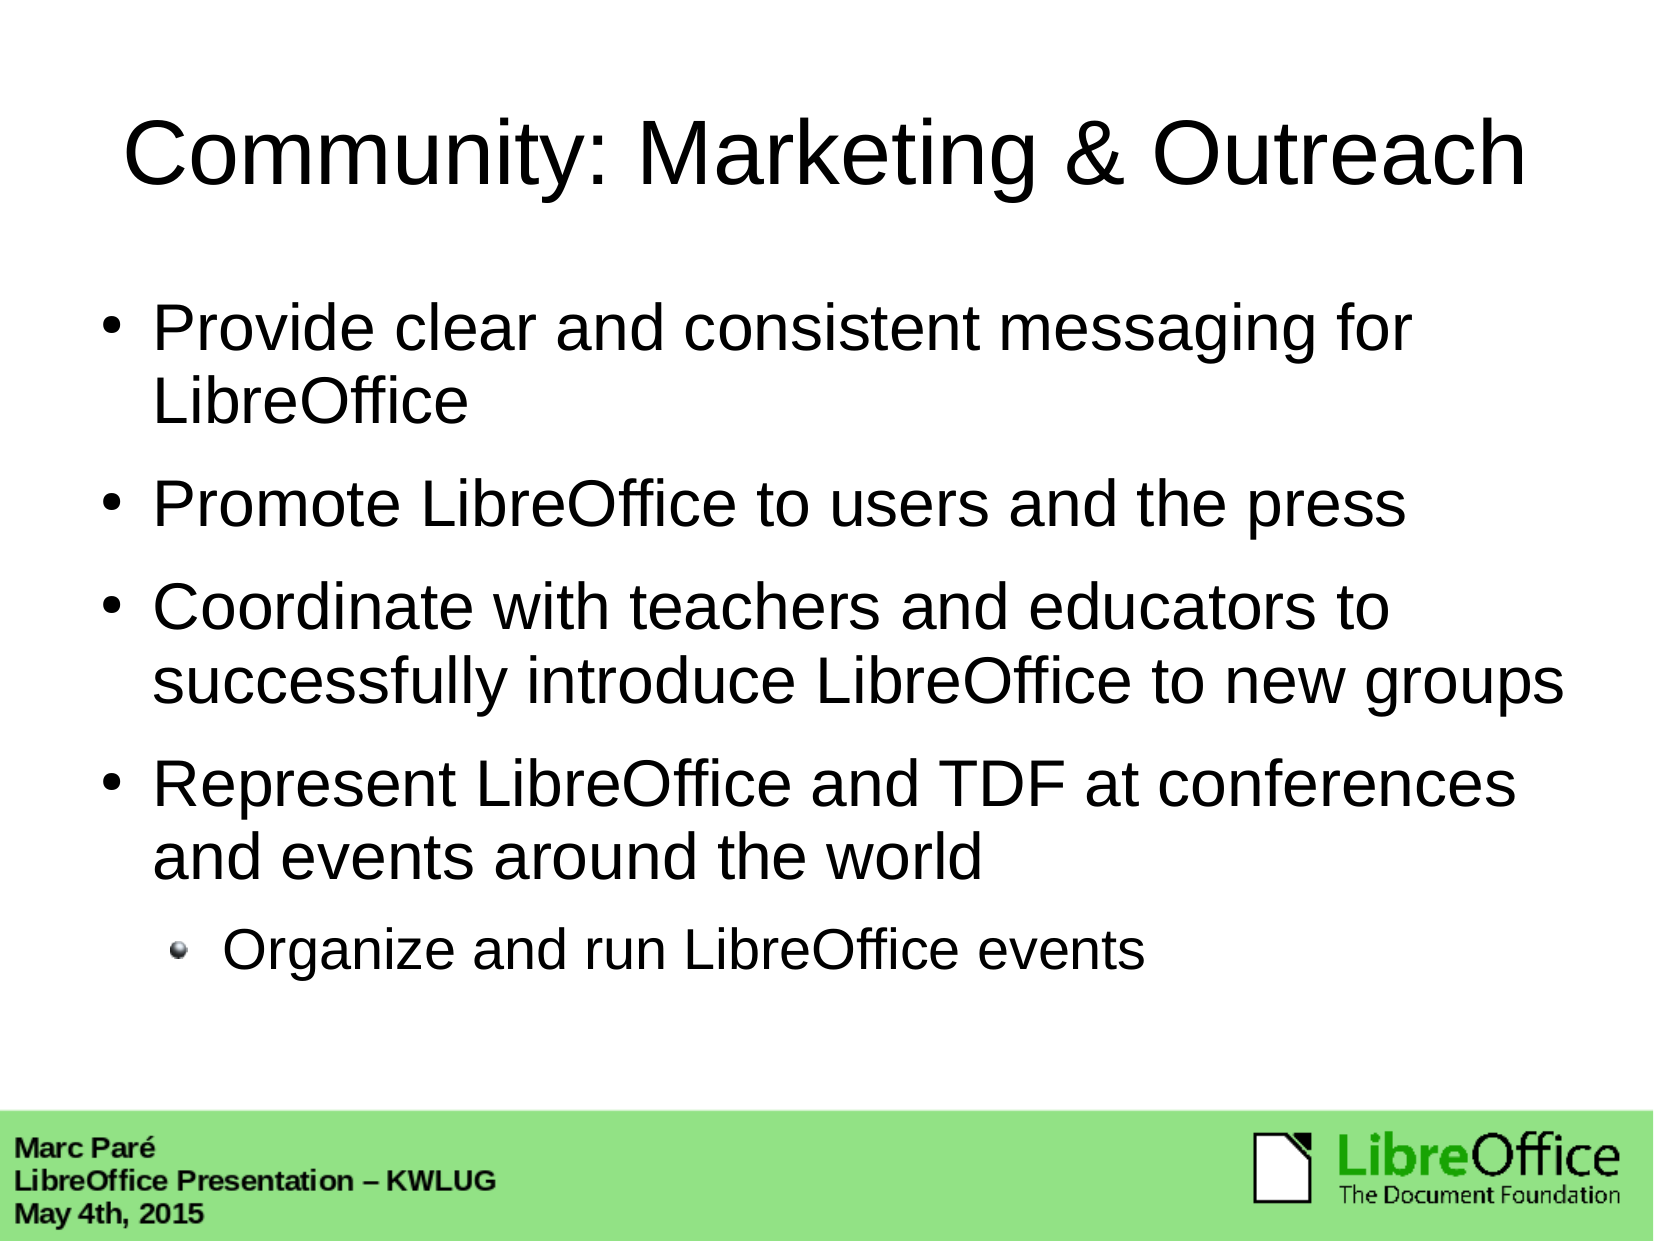

# Community: Marketing & Outreach
Provide clear and consistent messaging for LibreOffice
Promote LibreOffice to users and the press
Coordinate with teachers and educators to successfully introduce LibreOffice to new groups
Represent LibreOffice and TDF at conferences and events around the world
Organize and run LibreOffice events